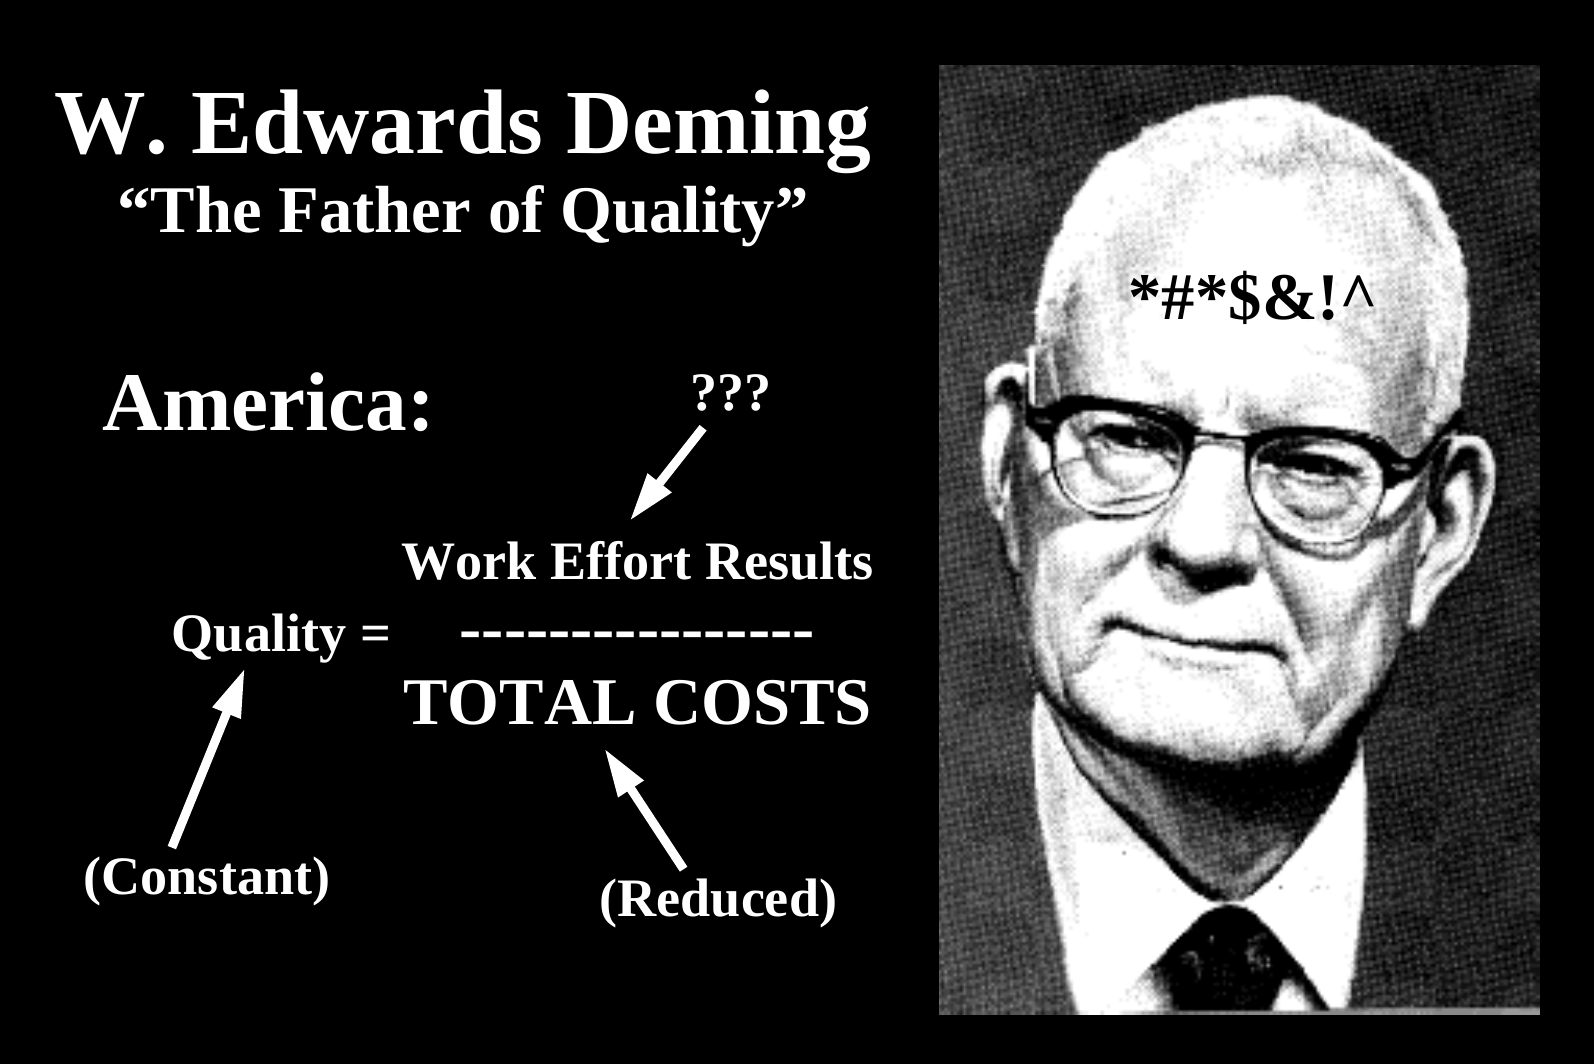

W. Edwards Deming
“The Father of Quality”
*#*$&!^
America:
???
Work Effort Results
----------------
TOTAL COSTS
Quality =
(Constant)
(Reduced)